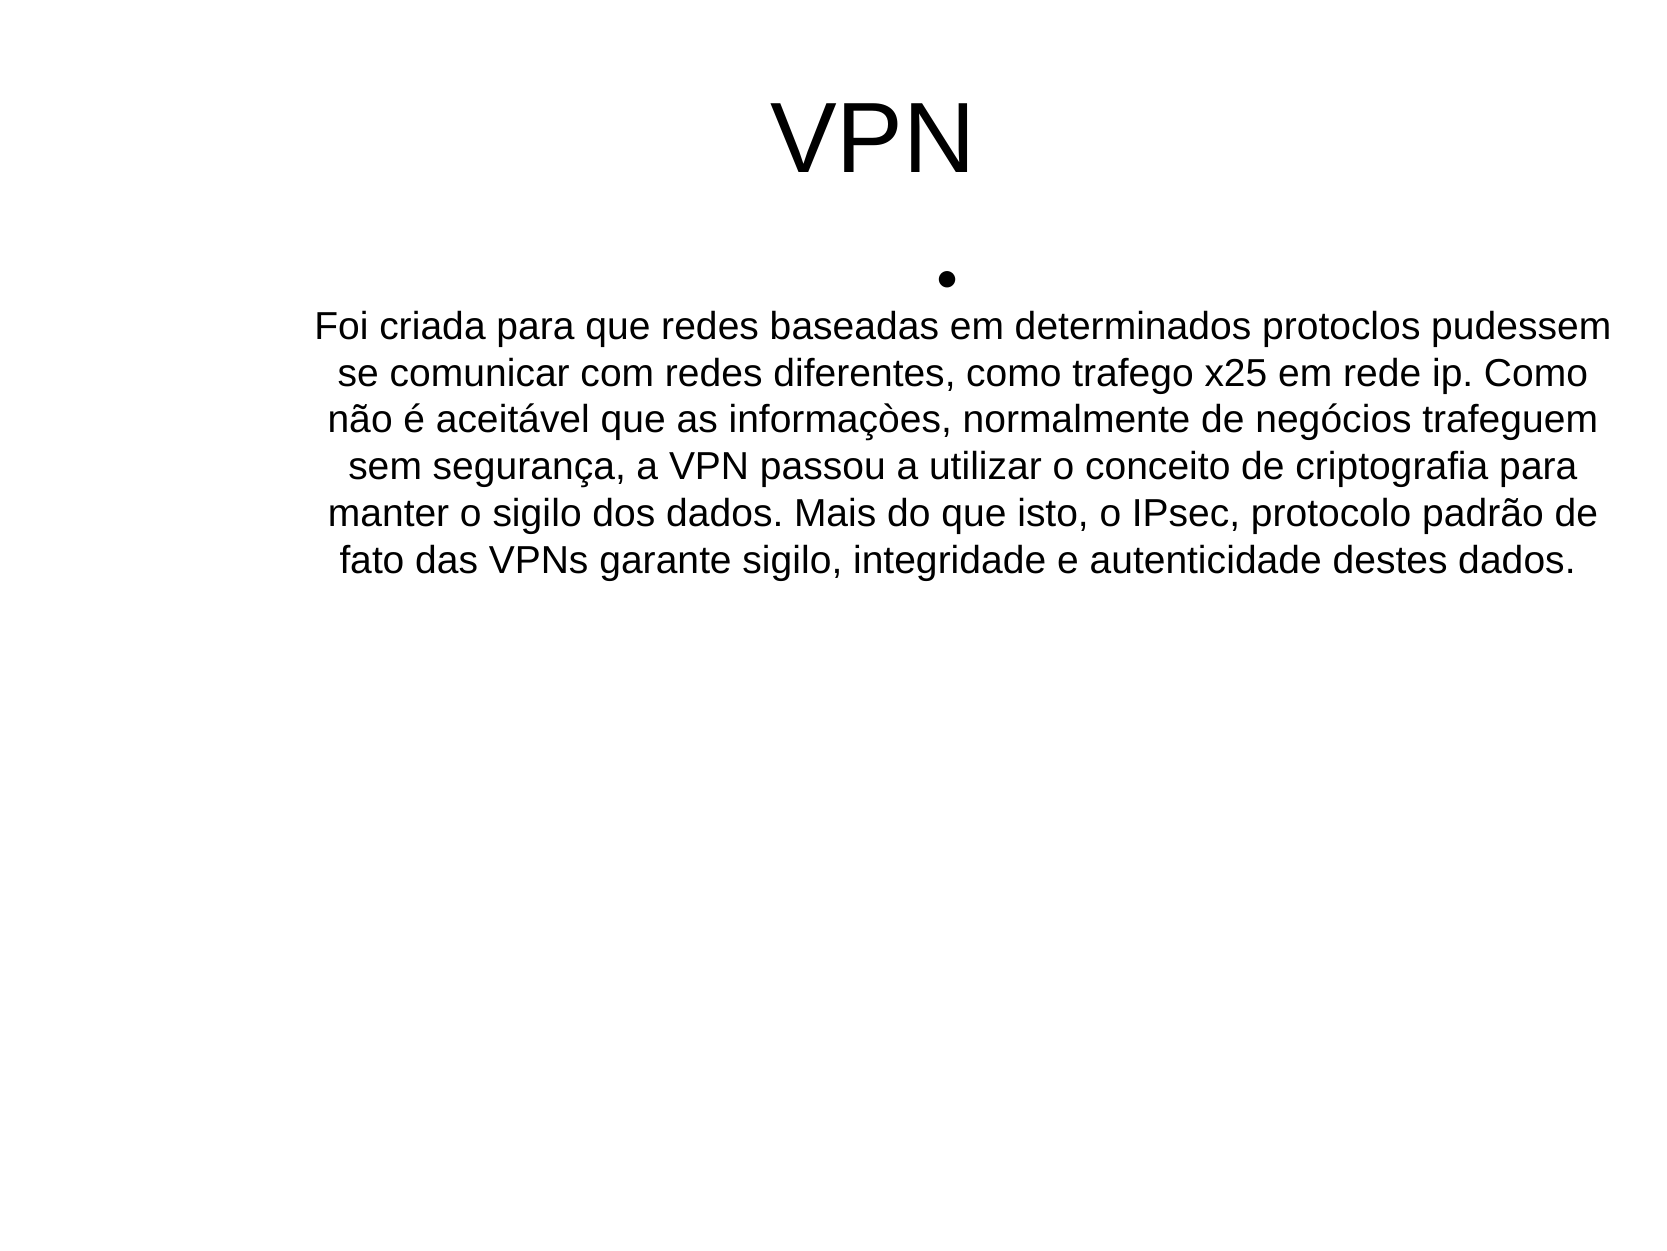

# VPN
Foi criada para que redes baseadas em determinados protoclos pudessem se comunicar com redes diferentes, como trafego x25 em rede ip. Como não é aceitável que as informaçòes, normalmente de negócios trafeguem sem segurança, a VPN passou a utilizar o conceito de criptografia para manter o sigilo dos dados. Mais do que isto, o IPsec, protocolo padrão de fato das VPNs garante sigilo, integridade e autenticidade destes dados.